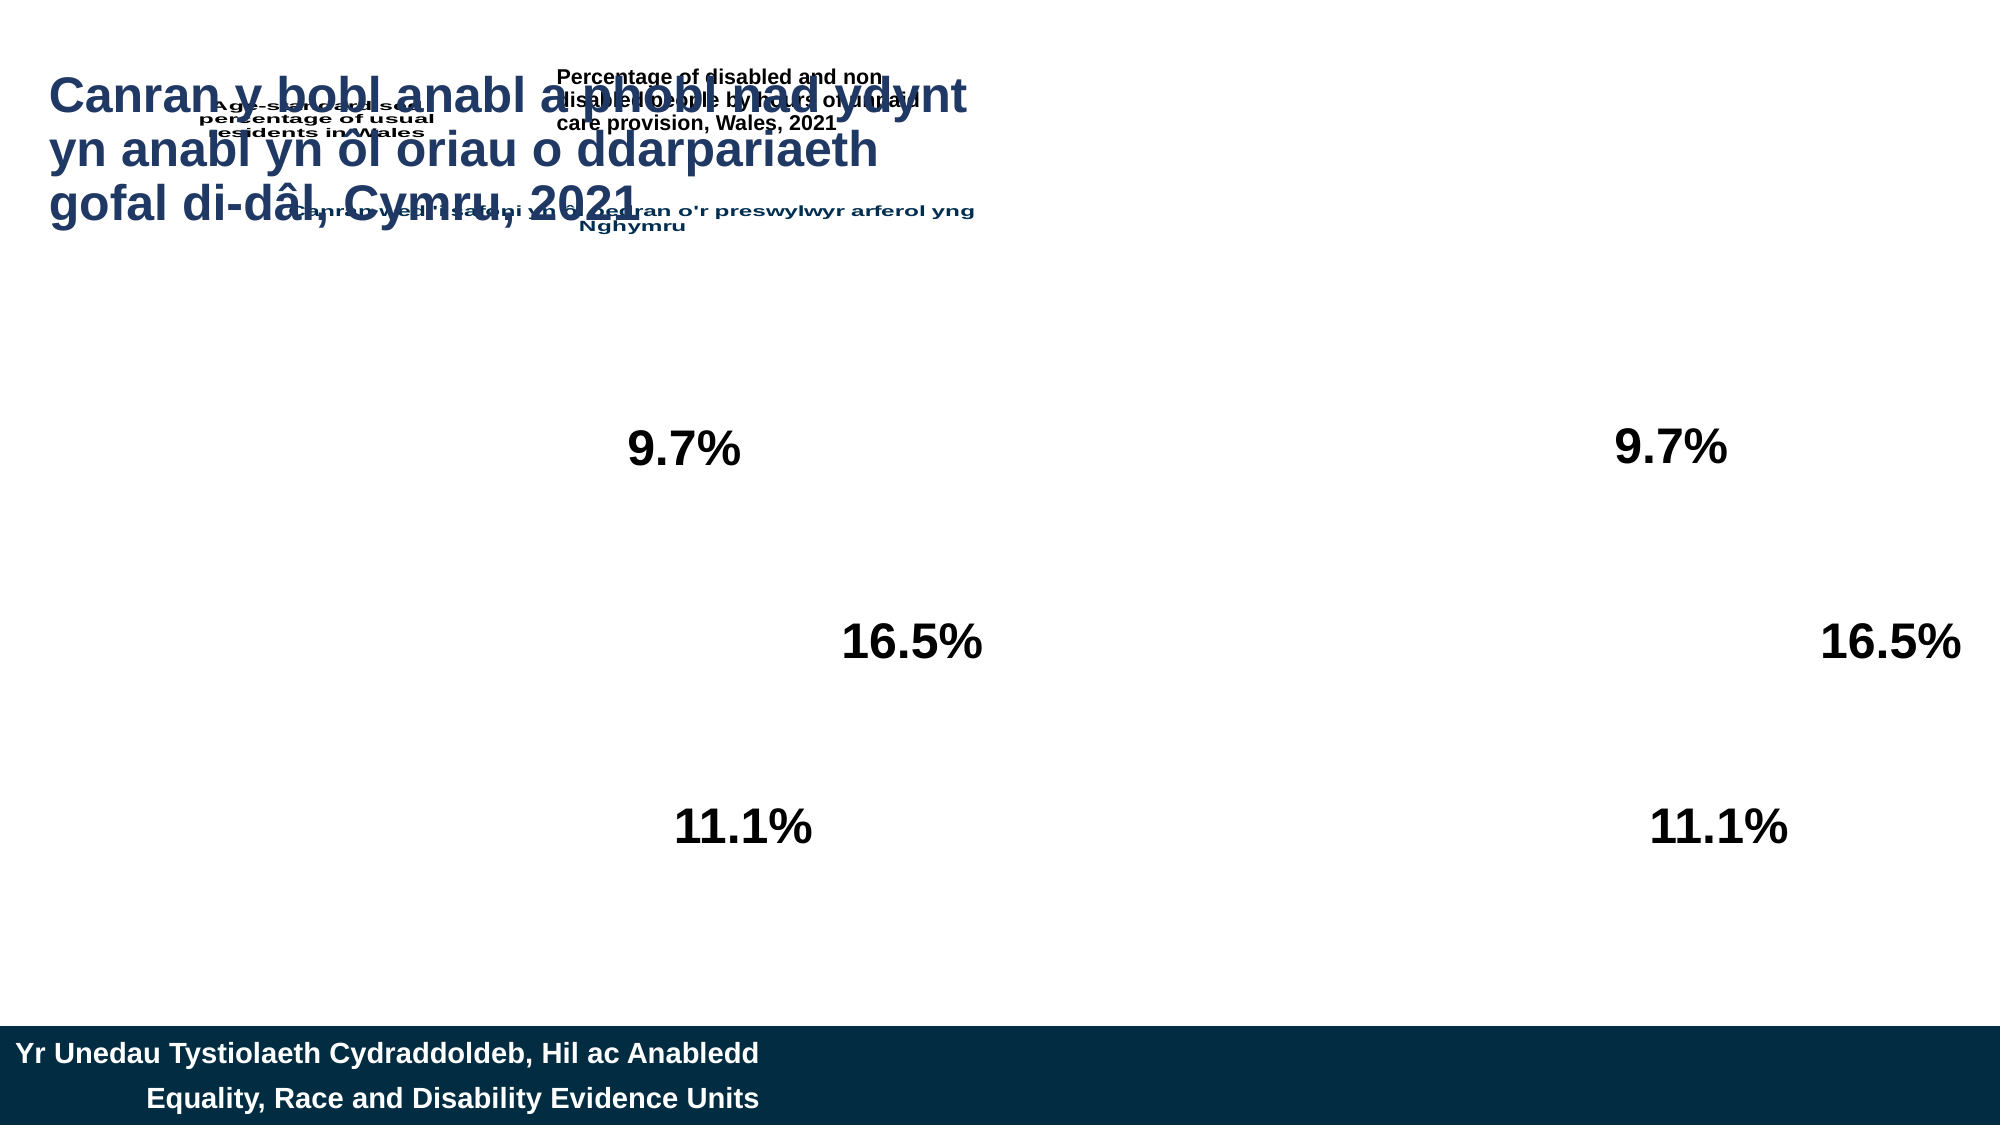

Canran y bobl anabl a phobl nad ydynt yn anabl yn ôl oriau o ddarpariaeth gofal di-dâl, Cymru, 2021
### Chart
| Category | 19 hours or less | 20 to 49 hours | 50 hours or more |
|---|---|---|---|
| Disabled: limited a lot | 0.0314007594330268 | 0.0268950727376581 | 0.0527314760866563 |
| Disabled: limited a little | 0.0703495517771252 | 0.0364504150260881 | 0.0579049366929333 |
| Non-disabled | 0.0463308962554676 | 0.0200086240273948 | 0.0306216638564887 |# Percentage of disabled and non-disabled people by hours of unpaid care provision, Wales, 2021
### Chart
| Category | 19 awr neu lai | 20 i 49 awr | 50 awr neu fwy |
|---|---|---|---|
| Anabl: cyfyngu'n fawr | 0.0314007594330268 | 0.0268950727376581 | 0.0527314760866563 |
| Anabl: cyfyngu ychydig | 0.0703495517771252 | 0.0364504150260881 | 0.0579049366929333 |
| Ddim yn anabl | 0.0463308962554676 | 0.0200086240273948 | 0.0306216638564887 |9.7%
9.7%
16.5%
16.5%
11.1%
11.1%